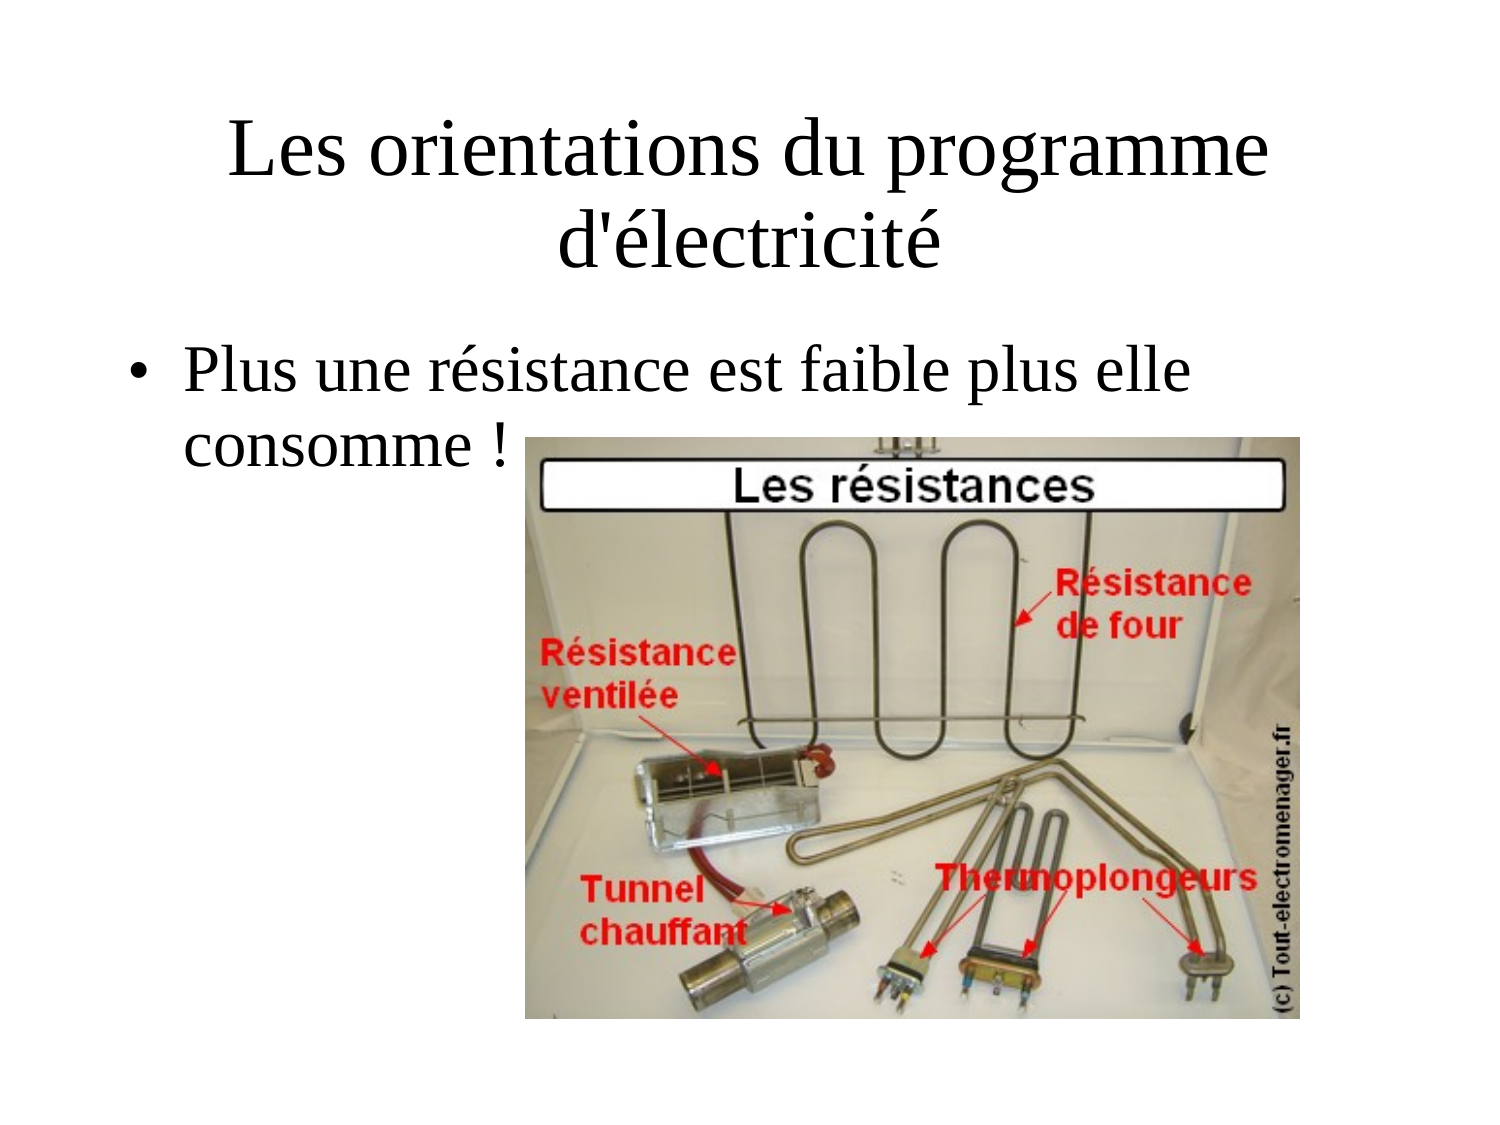

# Les orientations du programme d'électricité
Plus une résistance est faible plus elle consomme !